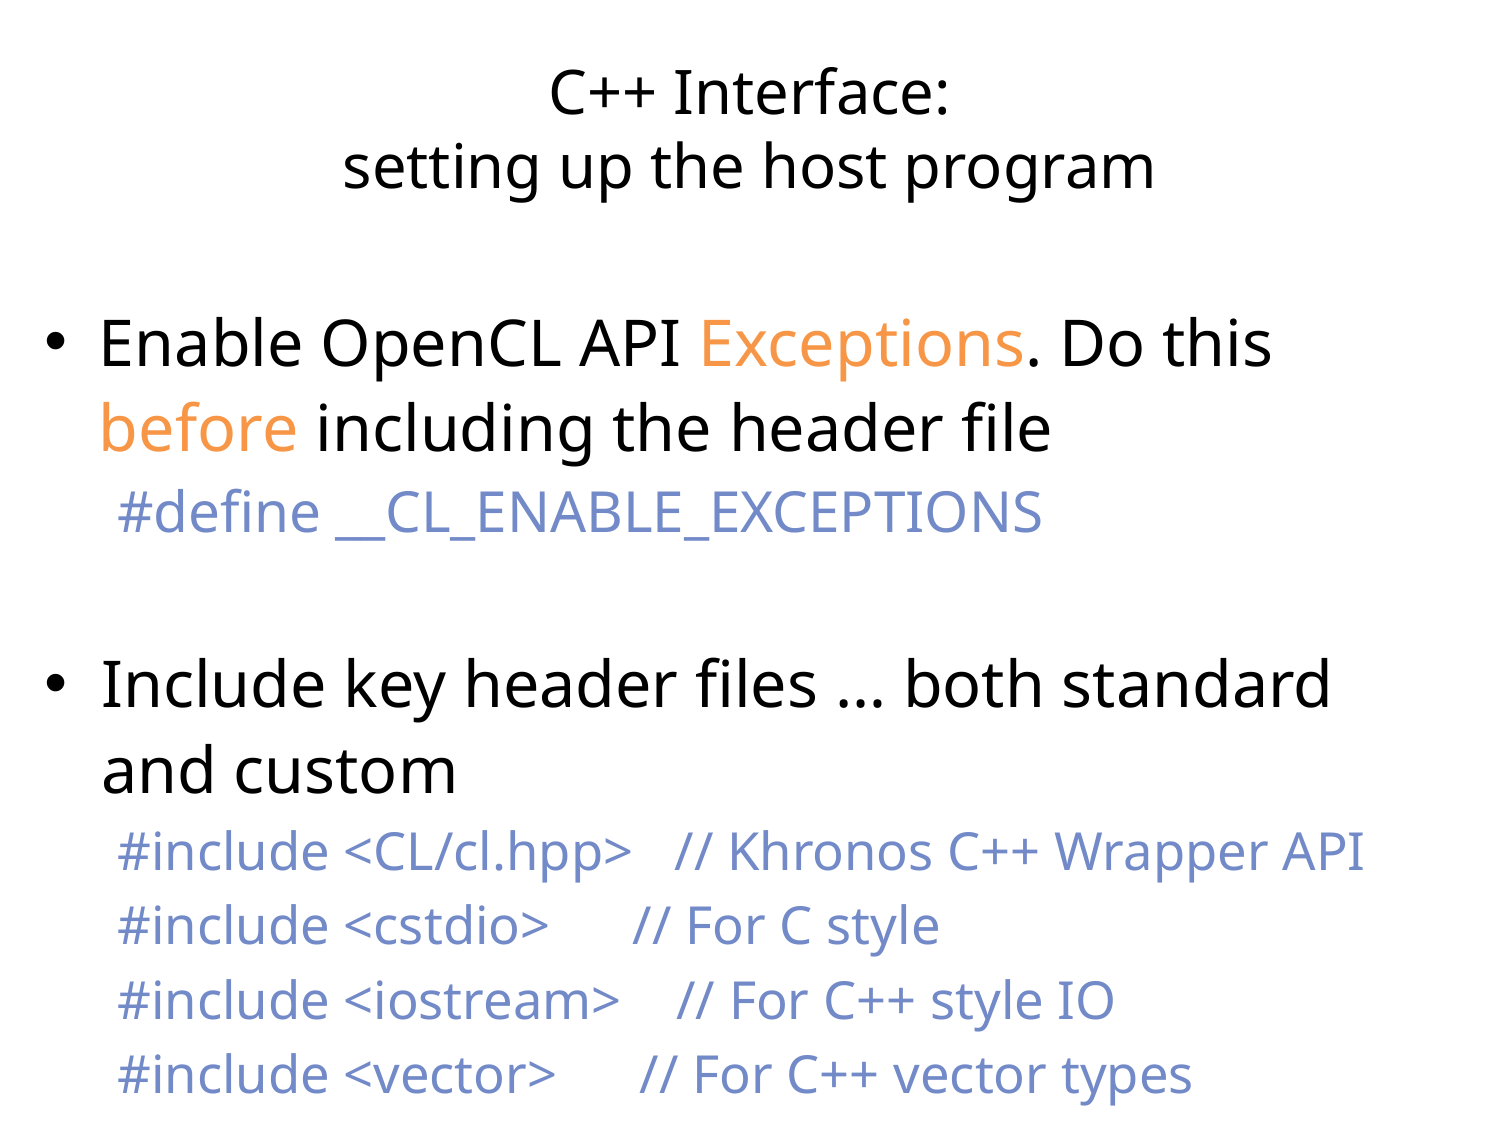

# C++ Interface: setting up the host program
Enable OpenCL API Exceptions. Do this before including the header file
#define __CL_ENABLE_EXCEPTIONS
Include key header files … both standard and custom
#include <CL/cl.hpp> // Khronos C++ Wrapper API
#include <cstdio> // For C style
#include <iostream> // For C++ style IO
#include <vector> // For C++ vector types